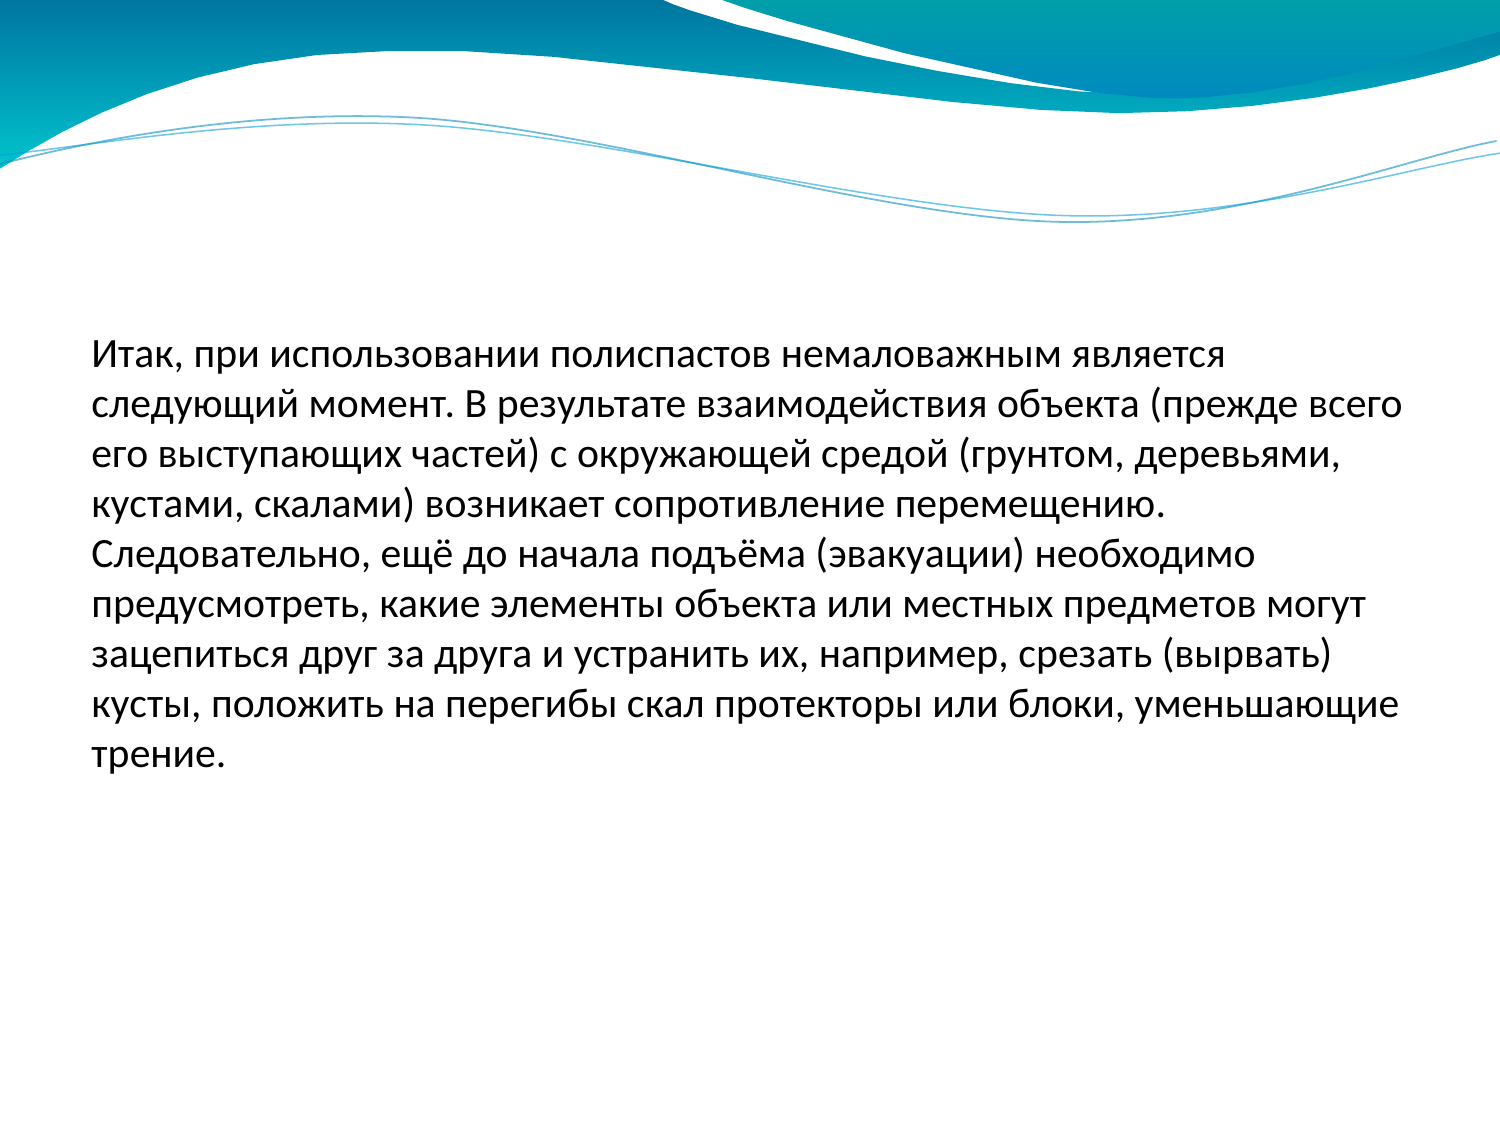

# Итак, при использовании полиспастов немаловажным является следующий момент. В результате взаимодействия объекта (прежде всего его выступающих частей) с окружающей средой (грунтом, деревьями, кустами, скалами) возникает сопротивление перемещению. Следовательно, ещё до начала подъёма (эвакуации) необходимо предусмотреть, какие элементы объекта или местных предметов могут зацепиться друг за друга и устранить их, например, срезать (вырвать) кусты, положить на перегибы скал протекторы или блоки, уменьшающие трение.